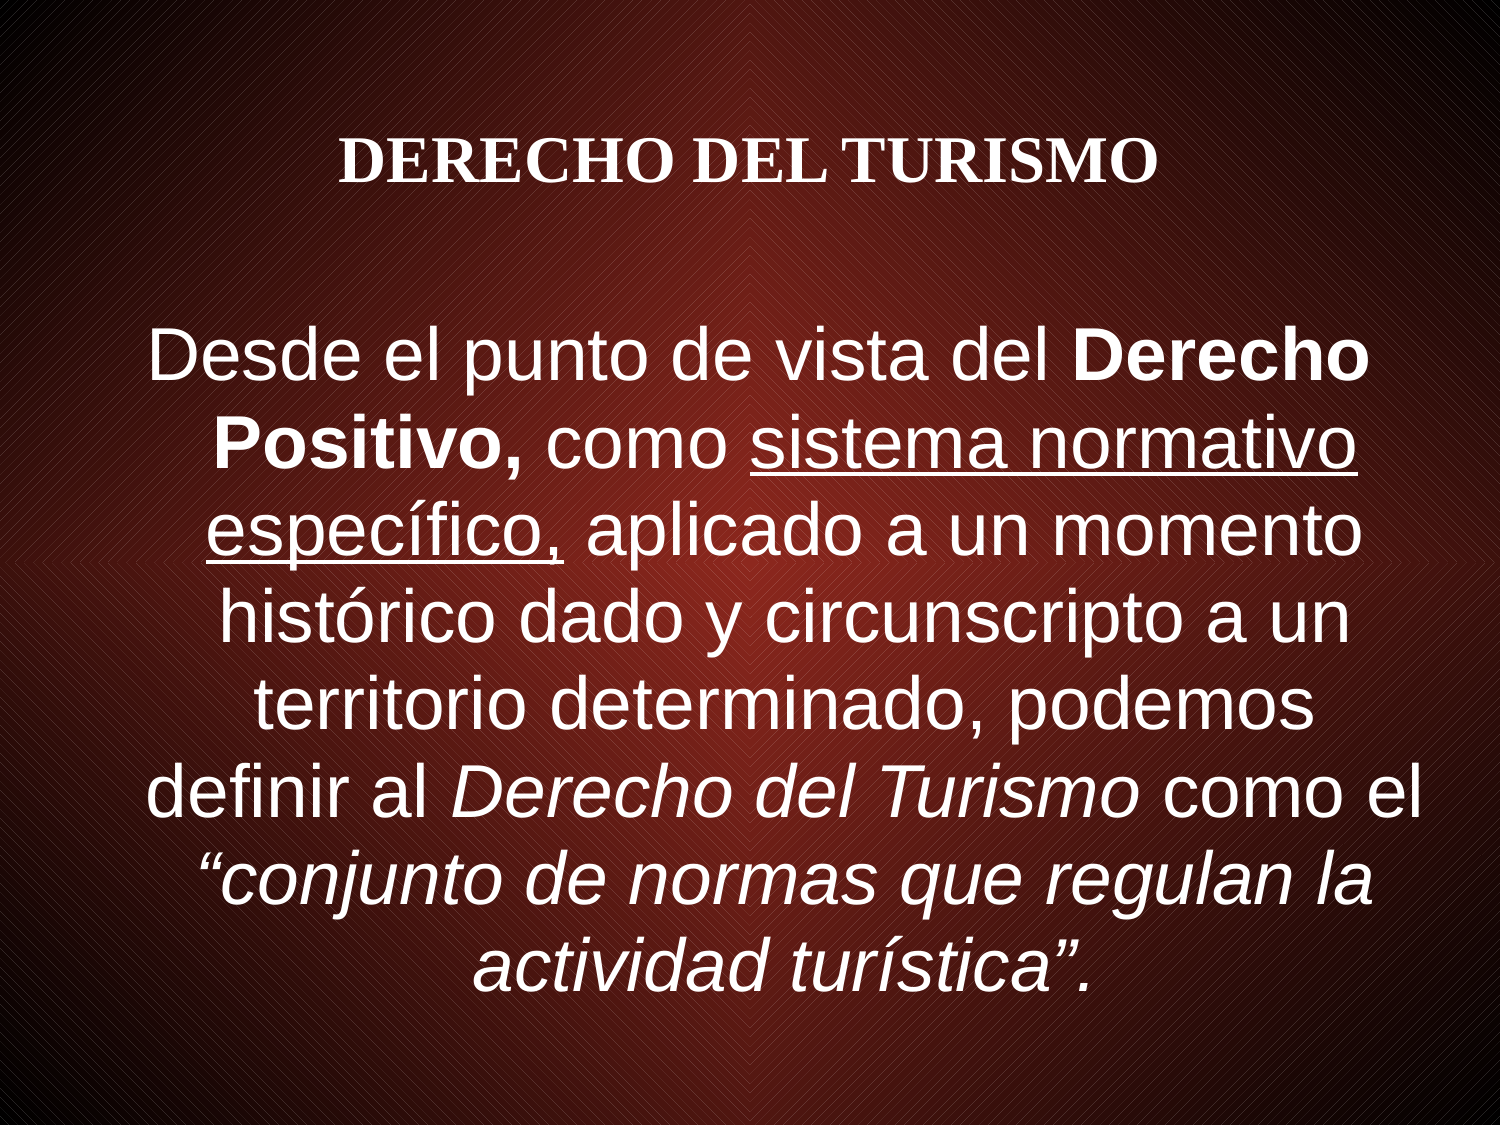

# DERECHO DEL TURISMO
Desde el punto de vista del Derecho Positivo, como sistema normativo específico, aplicado a un momento histórico dado y circunscripto a un territorio determinado, podemos definir al Derecho del Turismo como el “conjunto de normas que regulan la actividad turística”.